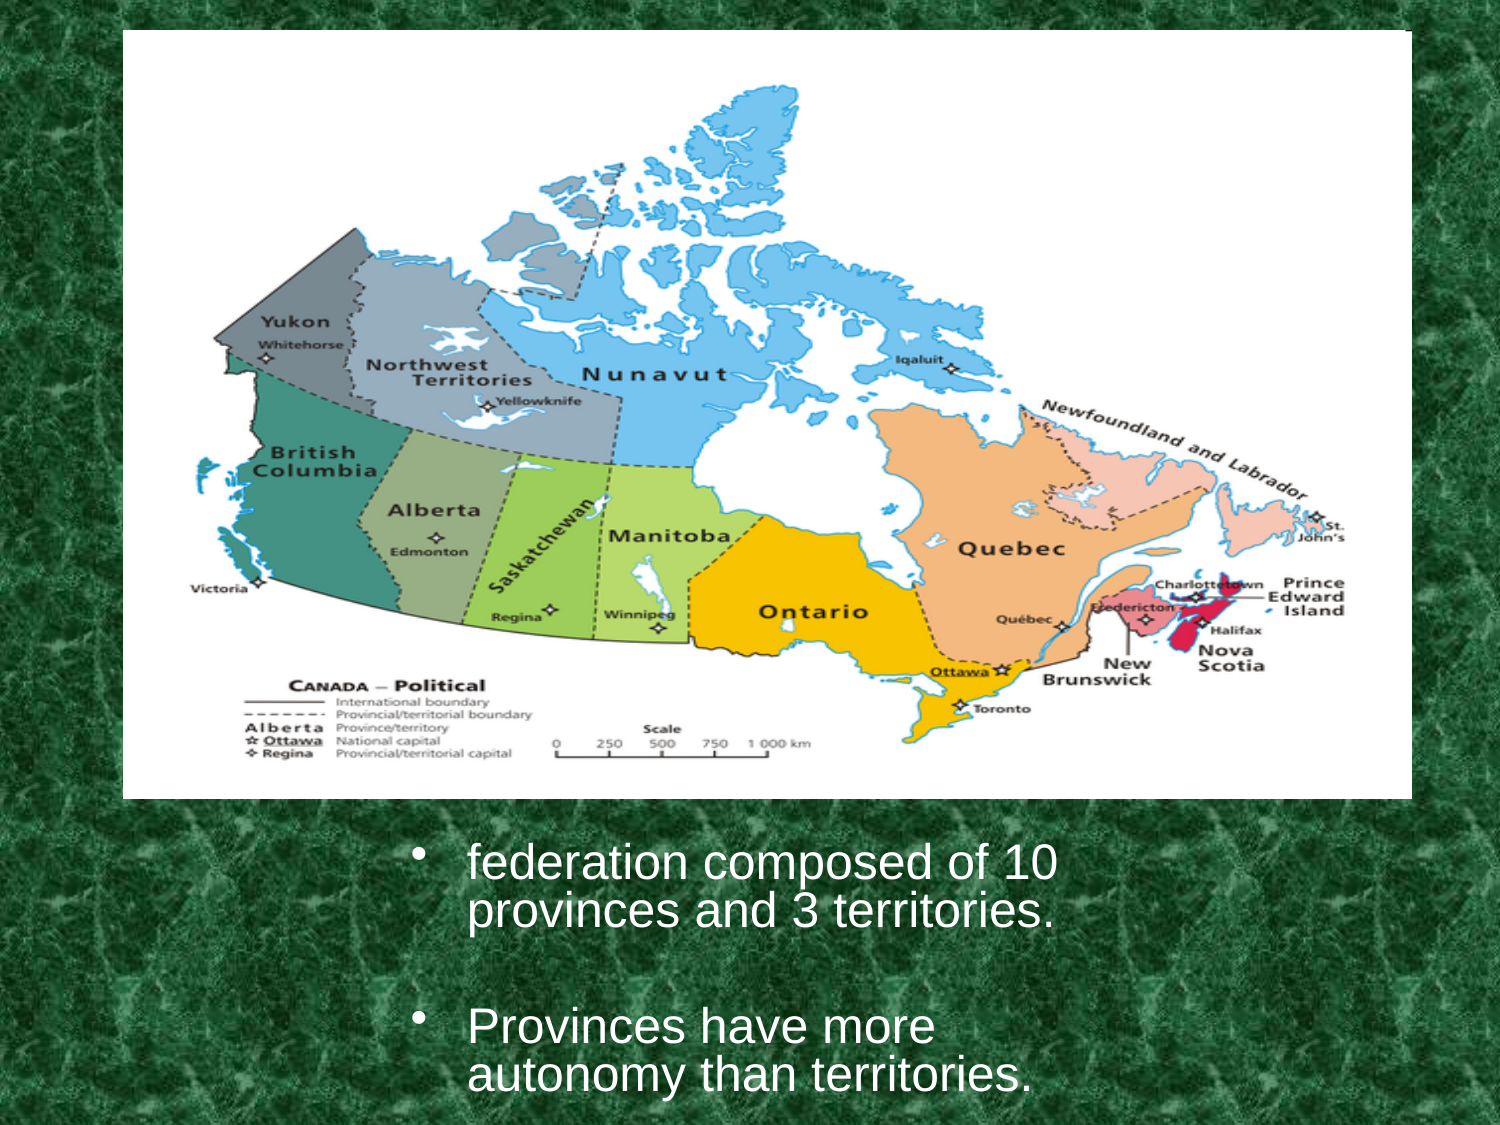

# federation composed of 10 provinces and 3 territories.
Provinces have more autonomy than territories.